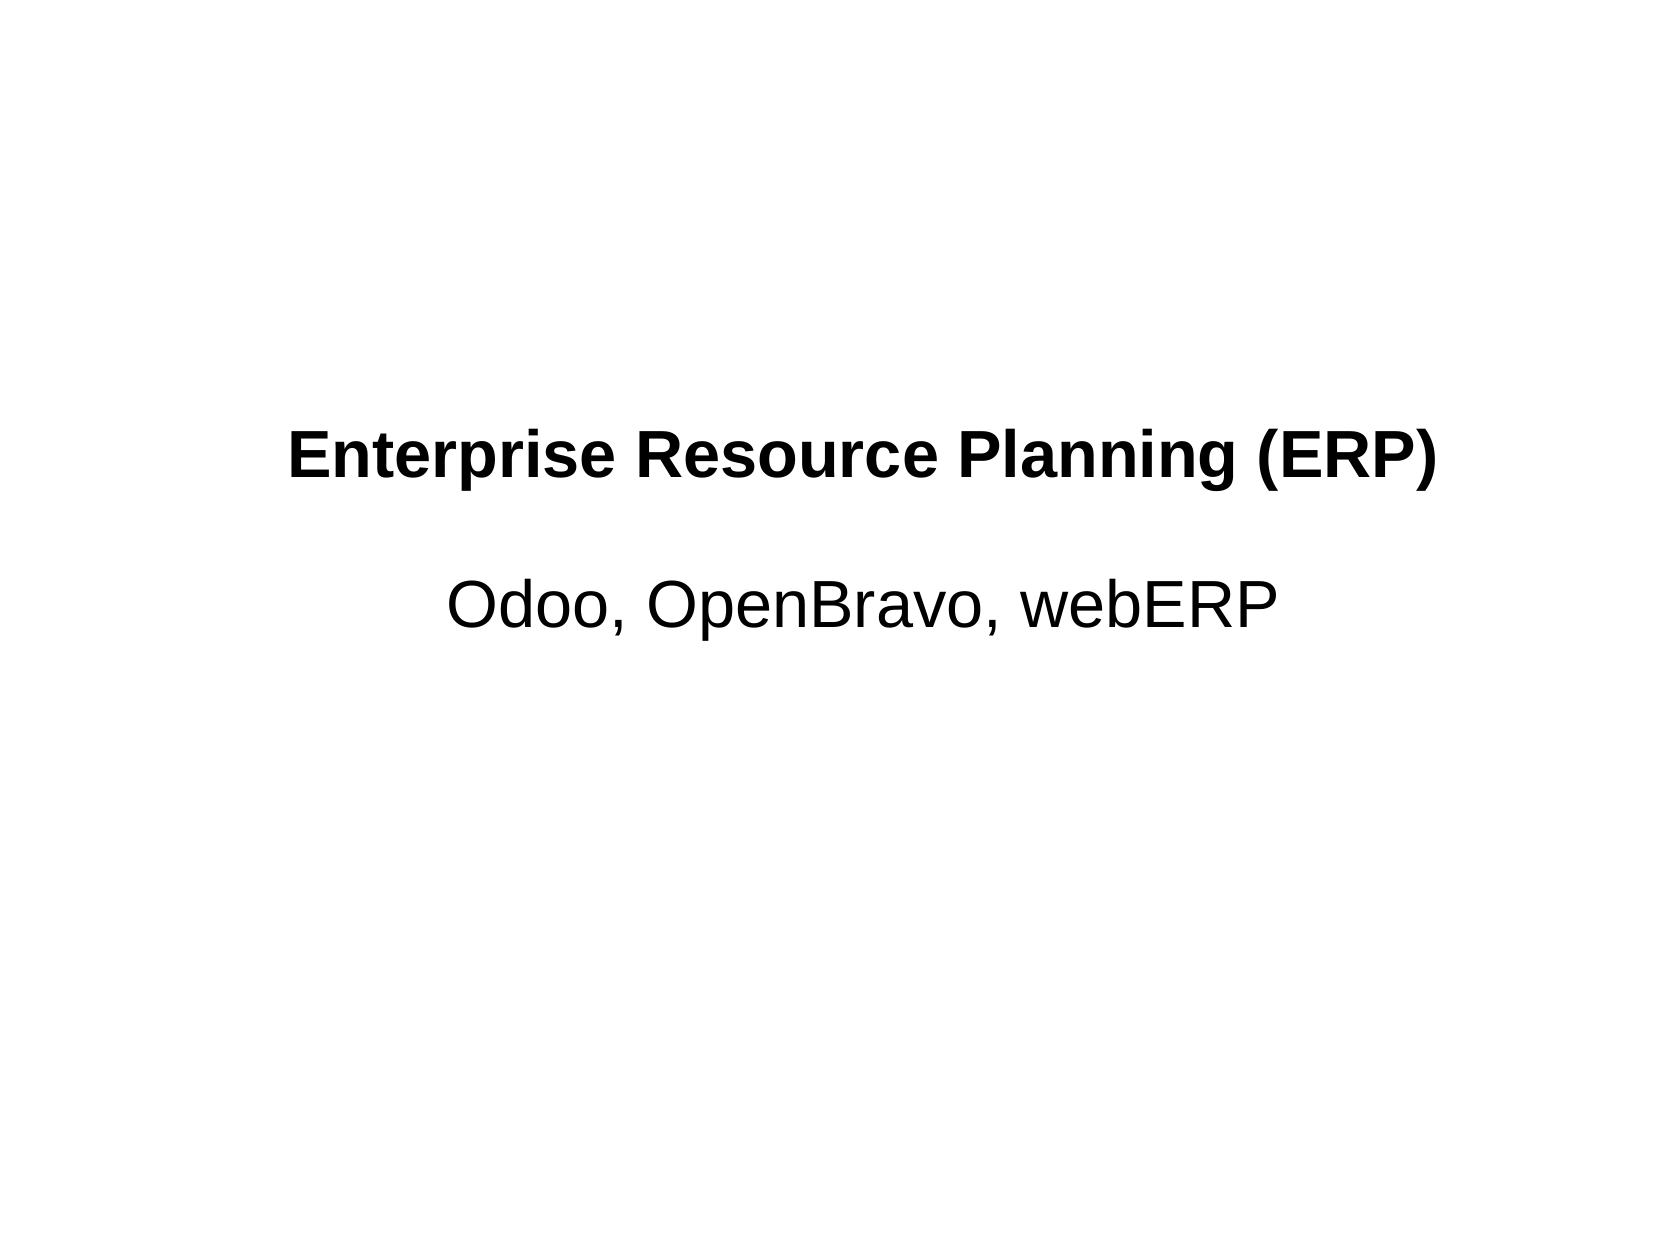

# Enterprise Resource Planning (ERP)
Odoo, OpenBravo, webERP